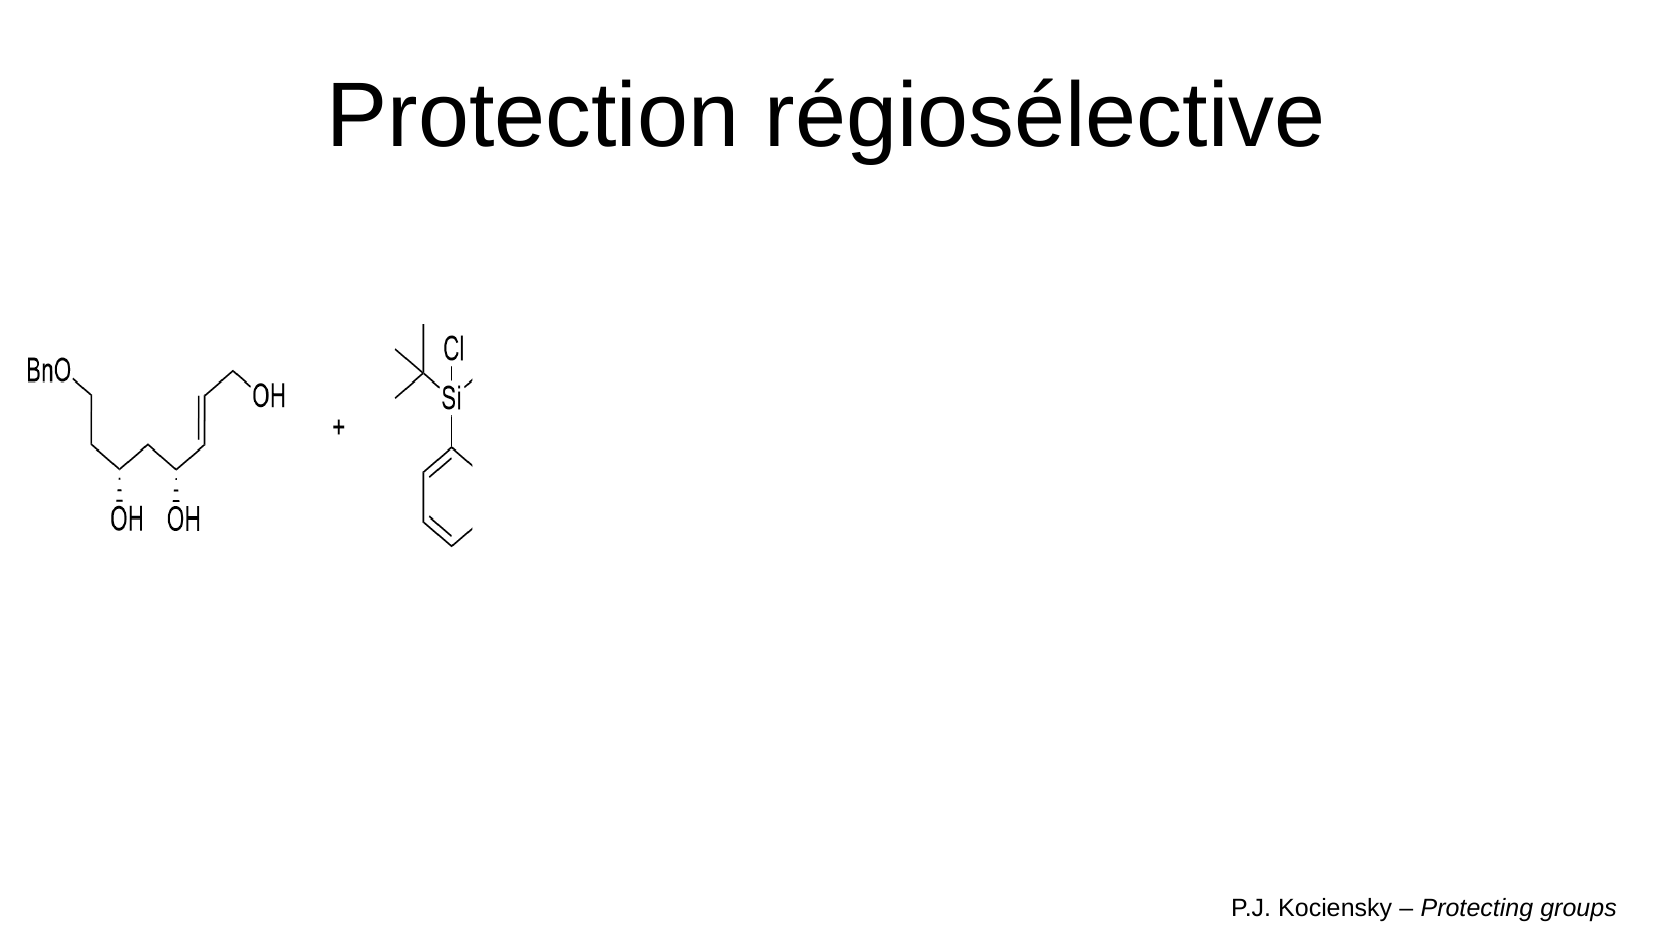

# Protection régiosélective
P.J. Kociensky – Protecting groups